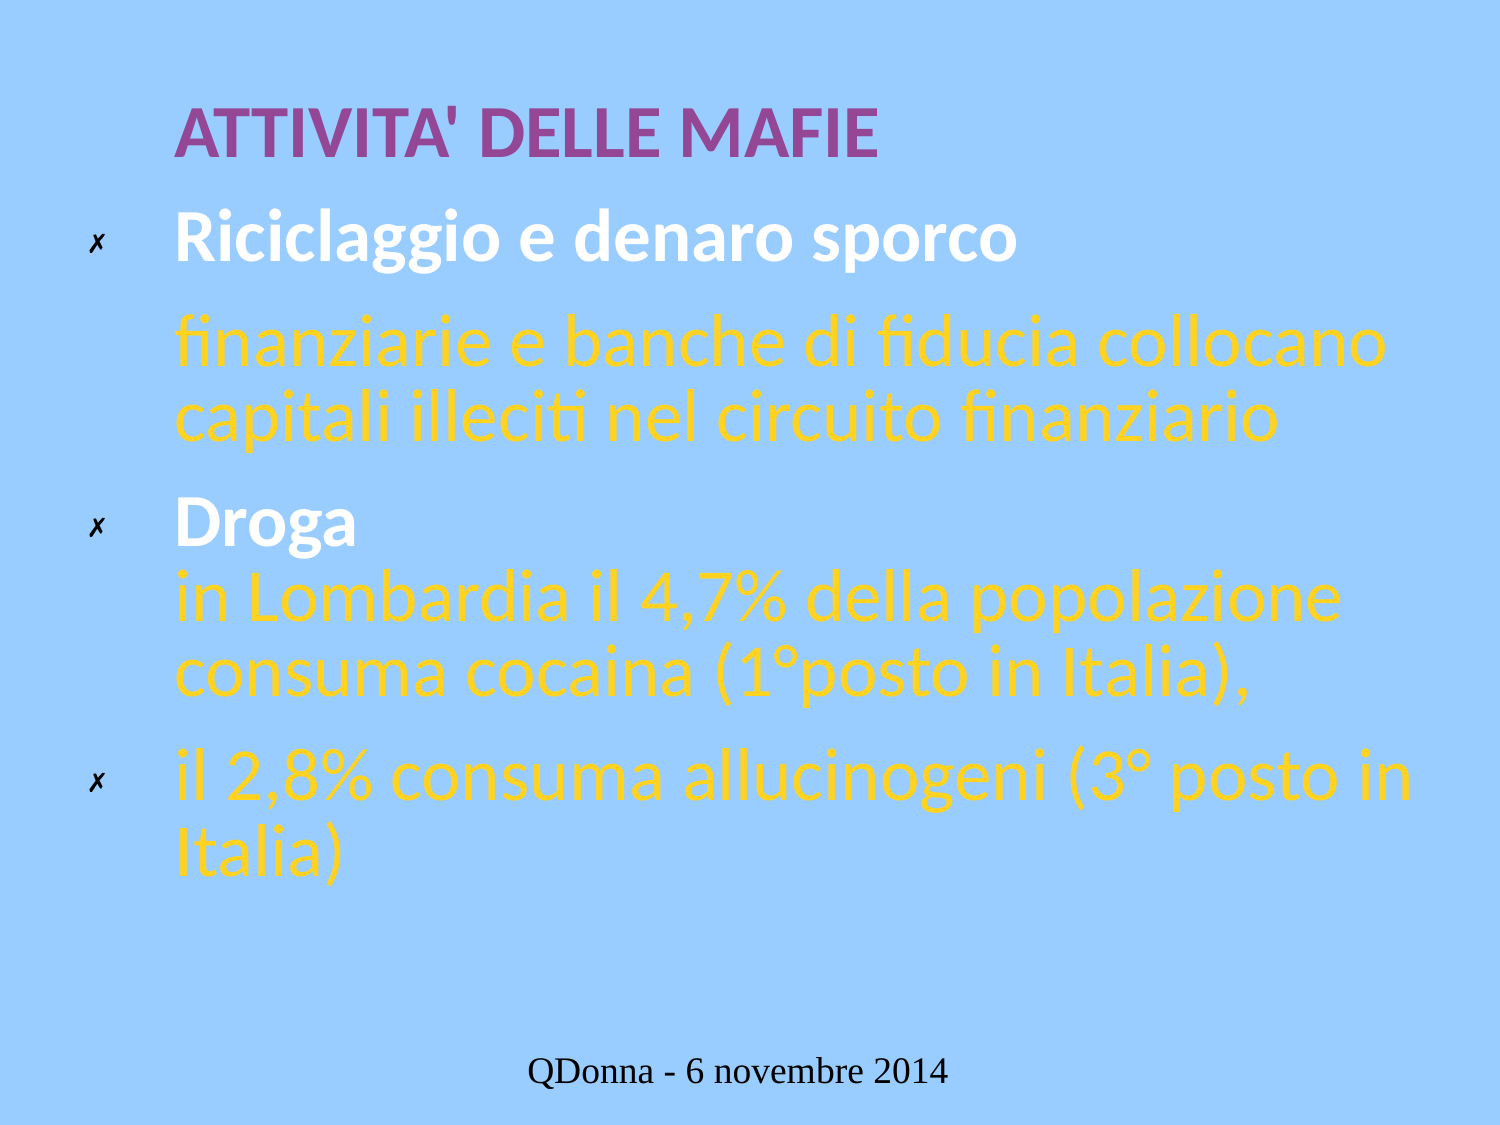

# ATTIVITA' DELLE MAFIE
Riciclaggio e denaro sporco
finanziarie e banche di fiducia collocano capitali illeciti nel circuito finanziario
Droga in Lombardia il 4,7% della popolazione consuma cocaina (1°posto in Italia),
il 2,8% consuma allucinogeni (3° posto in Italia)
QDonna - 6 novembre 2014